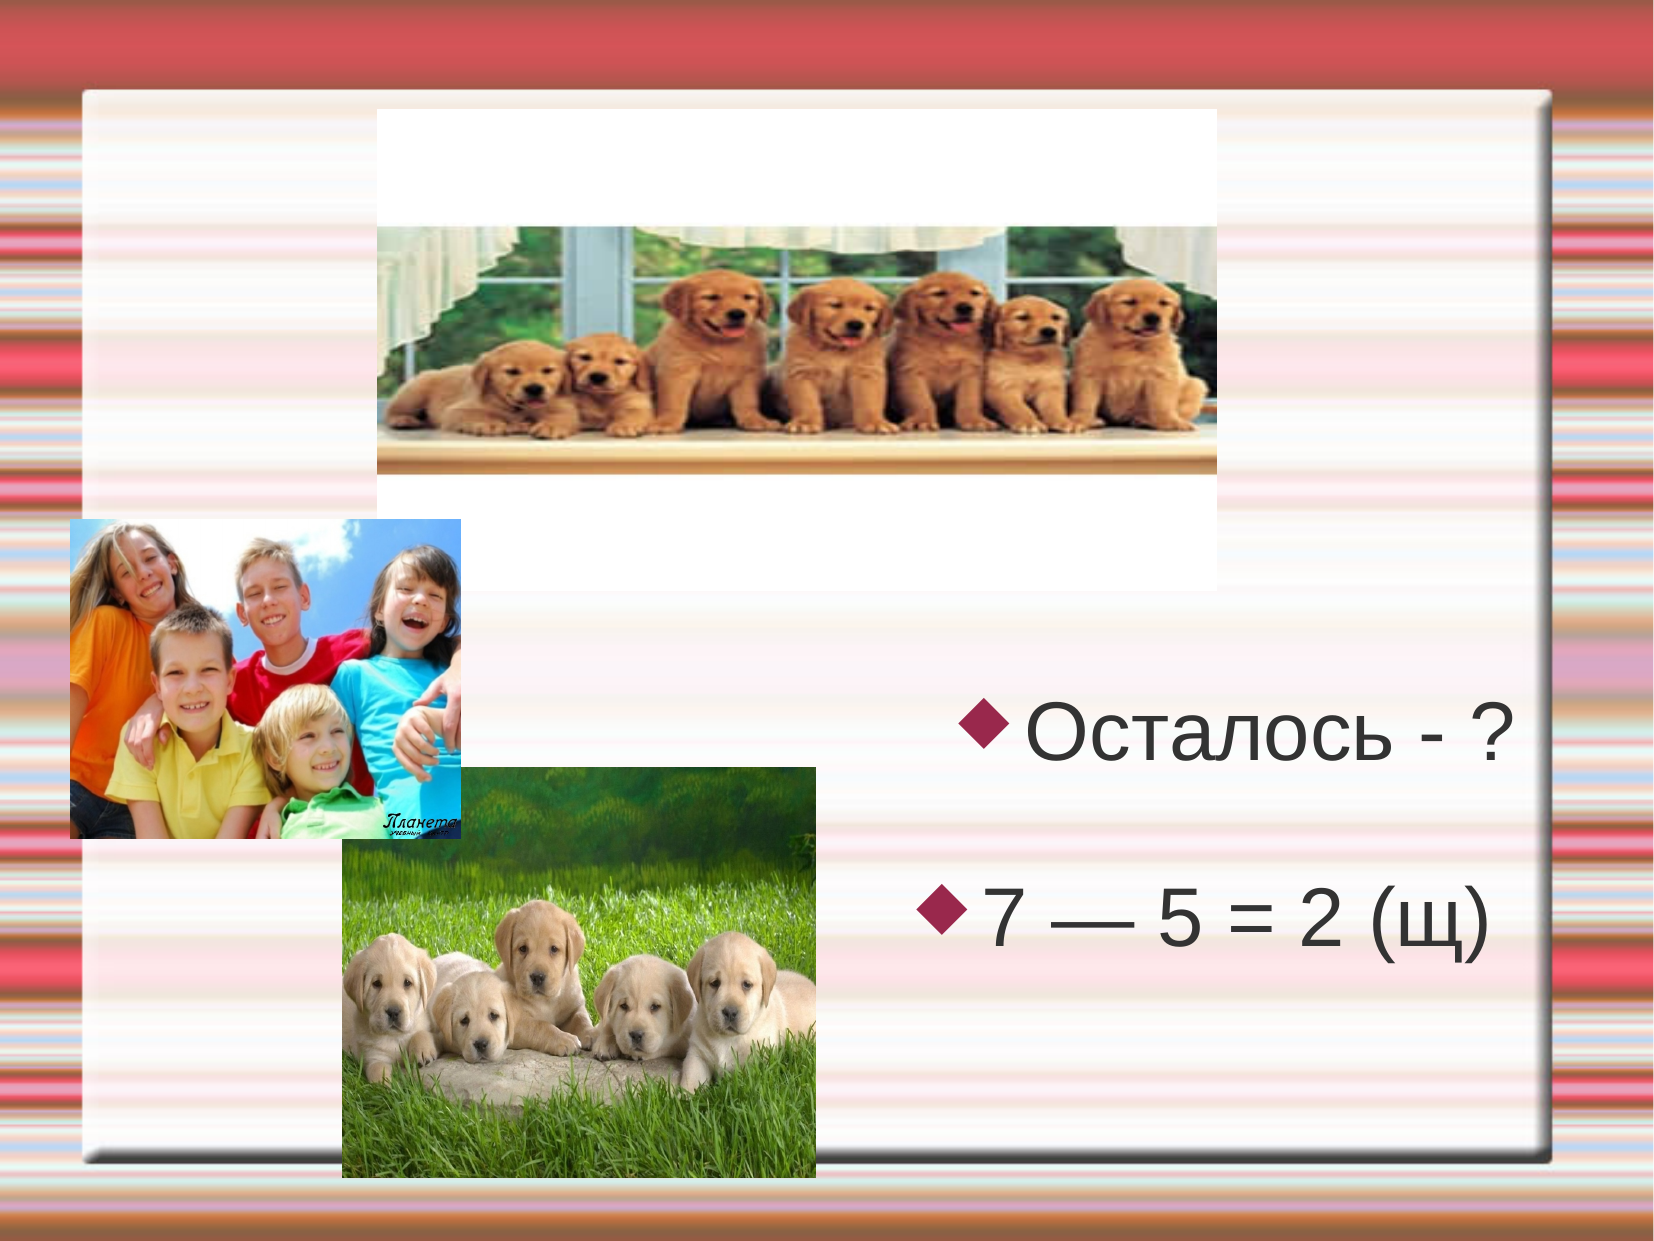

# Осталось - ?
7 — 5 = 2 (щ)